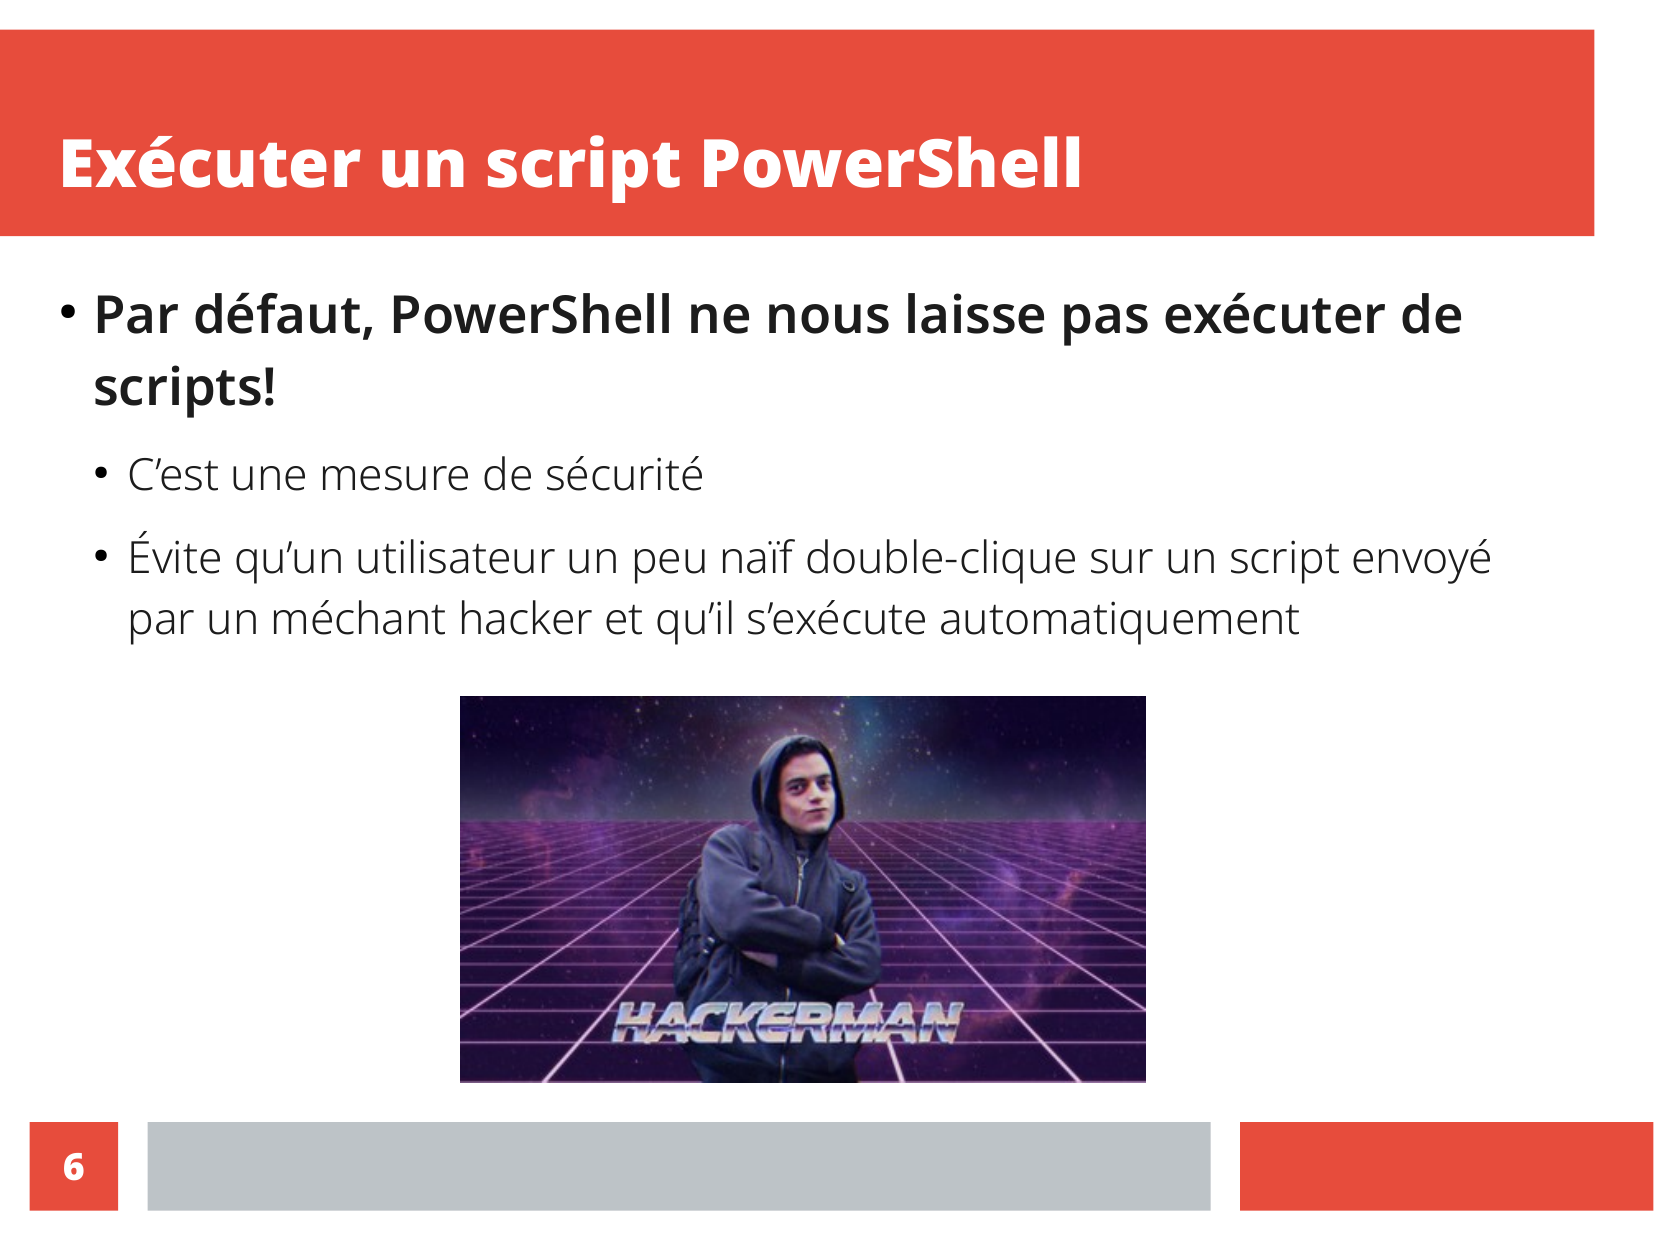

# Exécuter un script PowerShell
Par défaut, PowerShell ne nous laisse pas exécuter de scripts!
C’est une mesure de sécurité
Évite qu’un utilisateur un peu naïf double-clique sur un script envoyé par un méchant hacker et qu’il s’exécute automatiquement
6